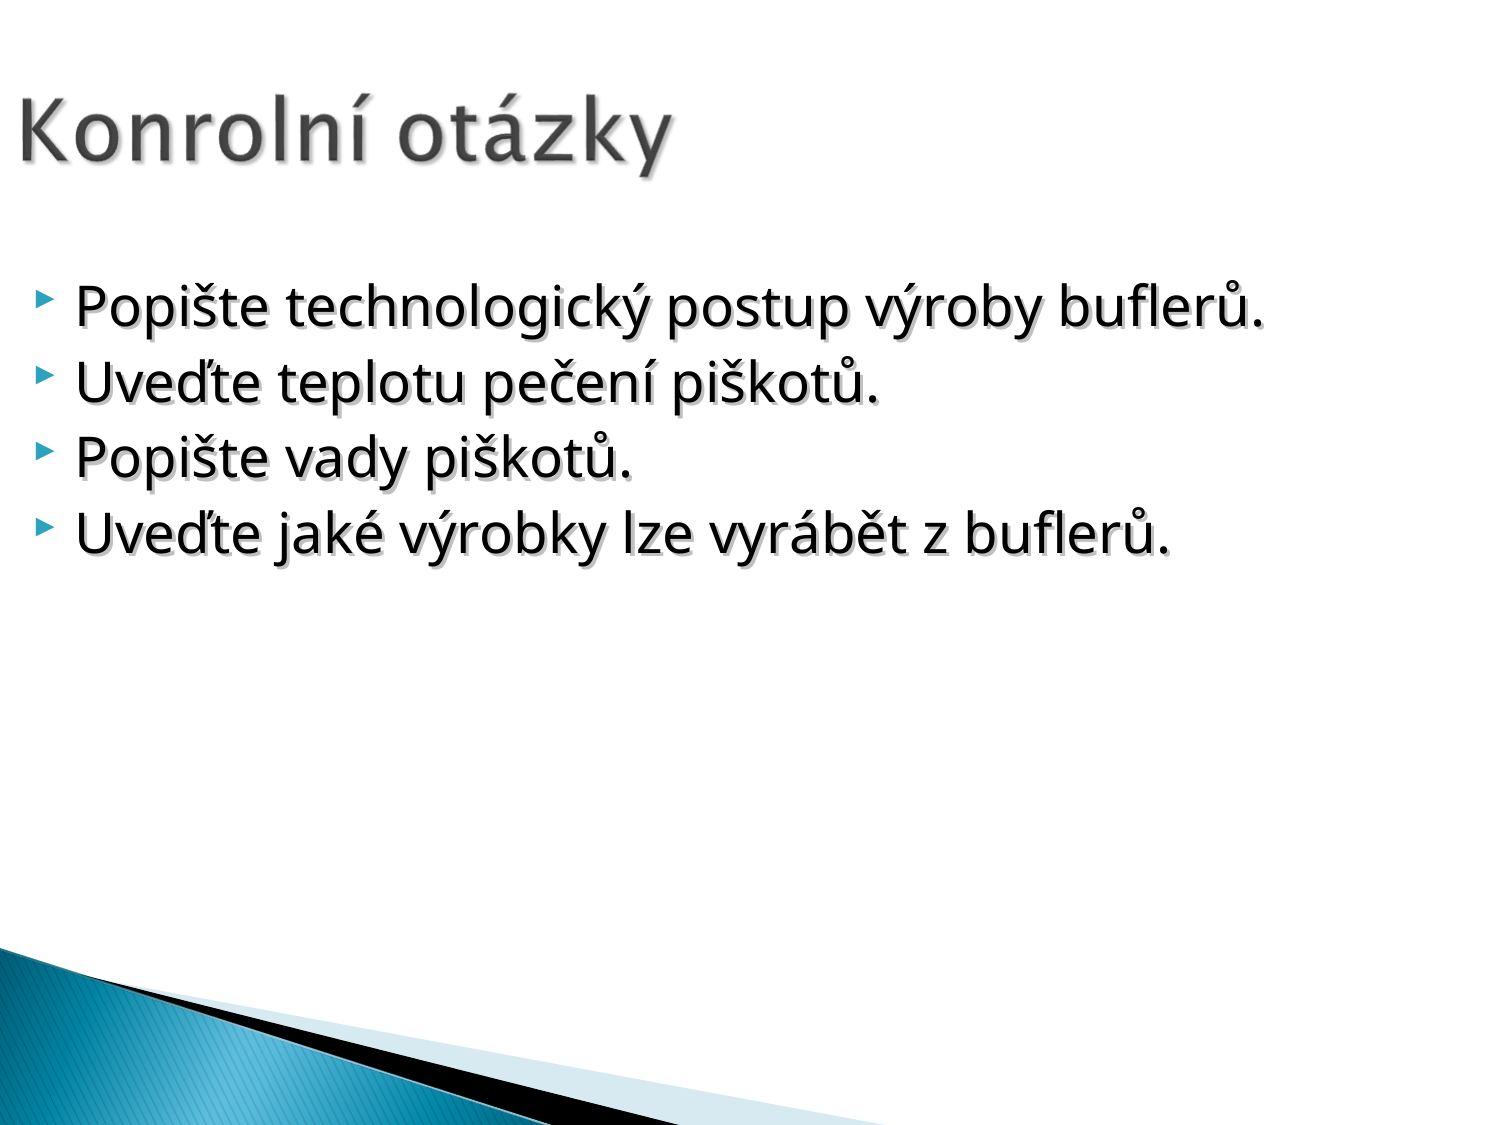

Popište technologický postup výroby buflerů.
Uveďte teplotu pečení piškotů.
Popište vady piškotů.
Uveďte jaké výrobky lze vyrábět z buflerů.